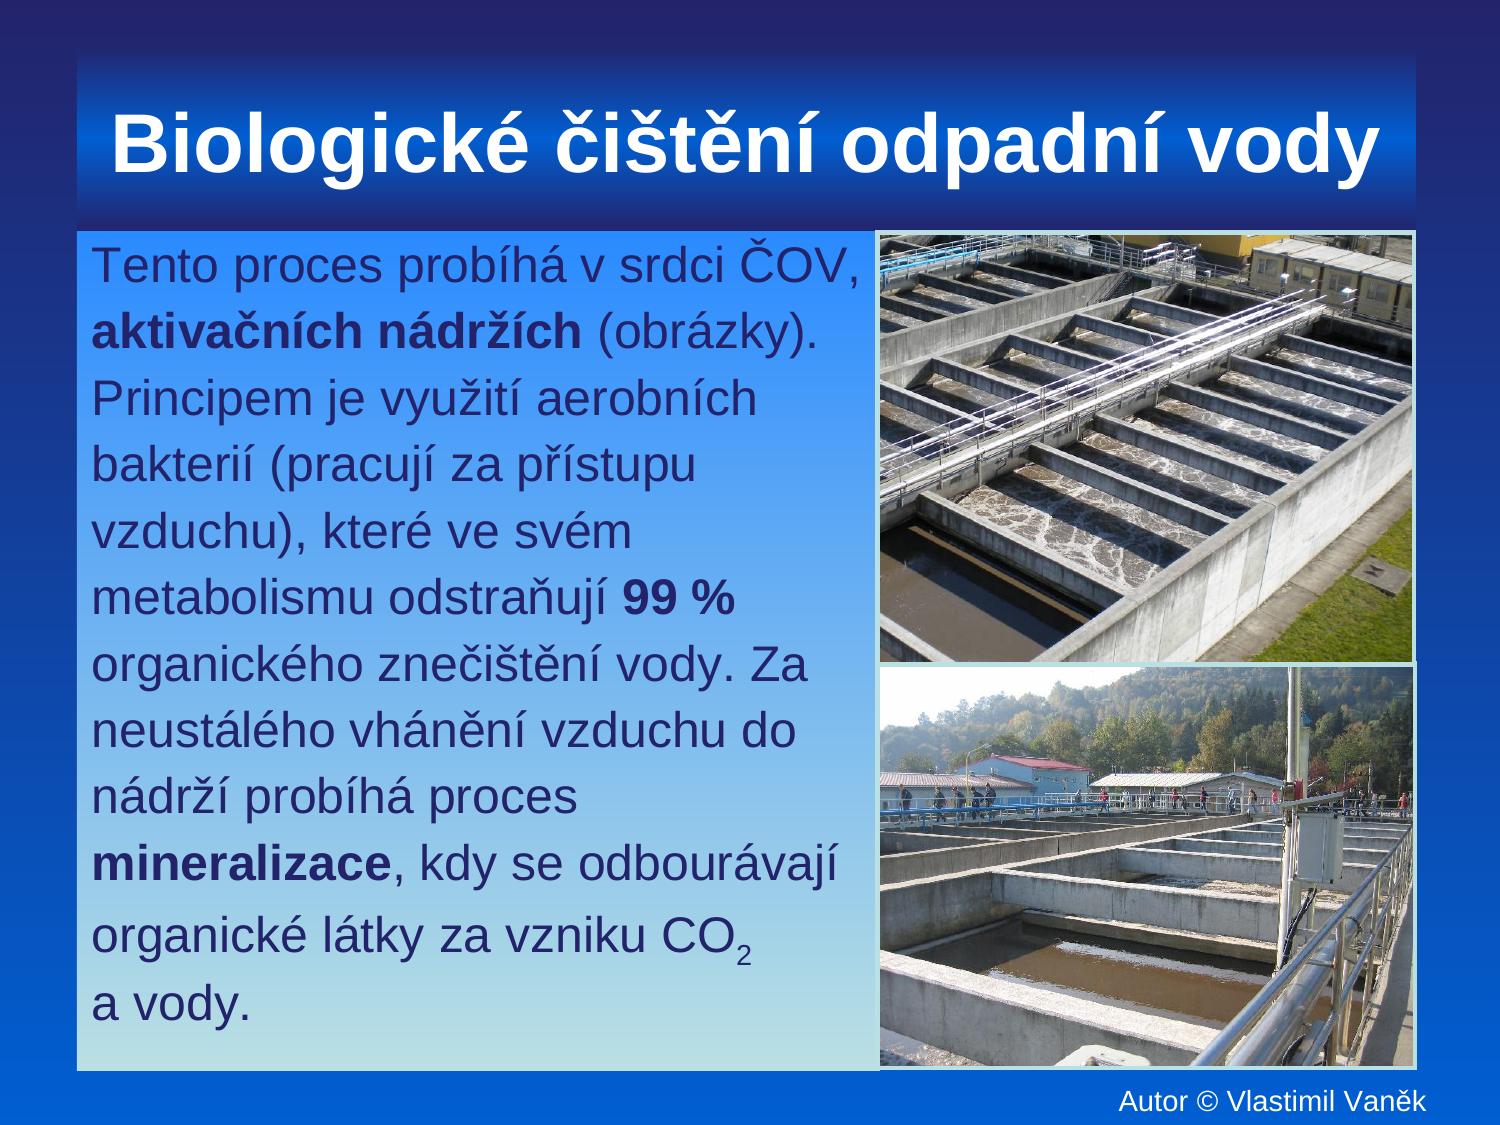

# Biologické čištění odpadní vody
Tento proces probíhá v srdci ČOV,
aktivačních nádržích (obrázky).
Principem je využití aerobních
bakterií (pracují za přístupu
vzduchu), které ve svém
metabolismu odstraňují 99 %
organického znečištění vody. Za
neustálého vhánění vzduchu do
nádrží probíhá proces
mineralizace, kdy se odbourávají
organické látky za vzniku CO2
a vody.
Autor © Vlastimil Vaněk